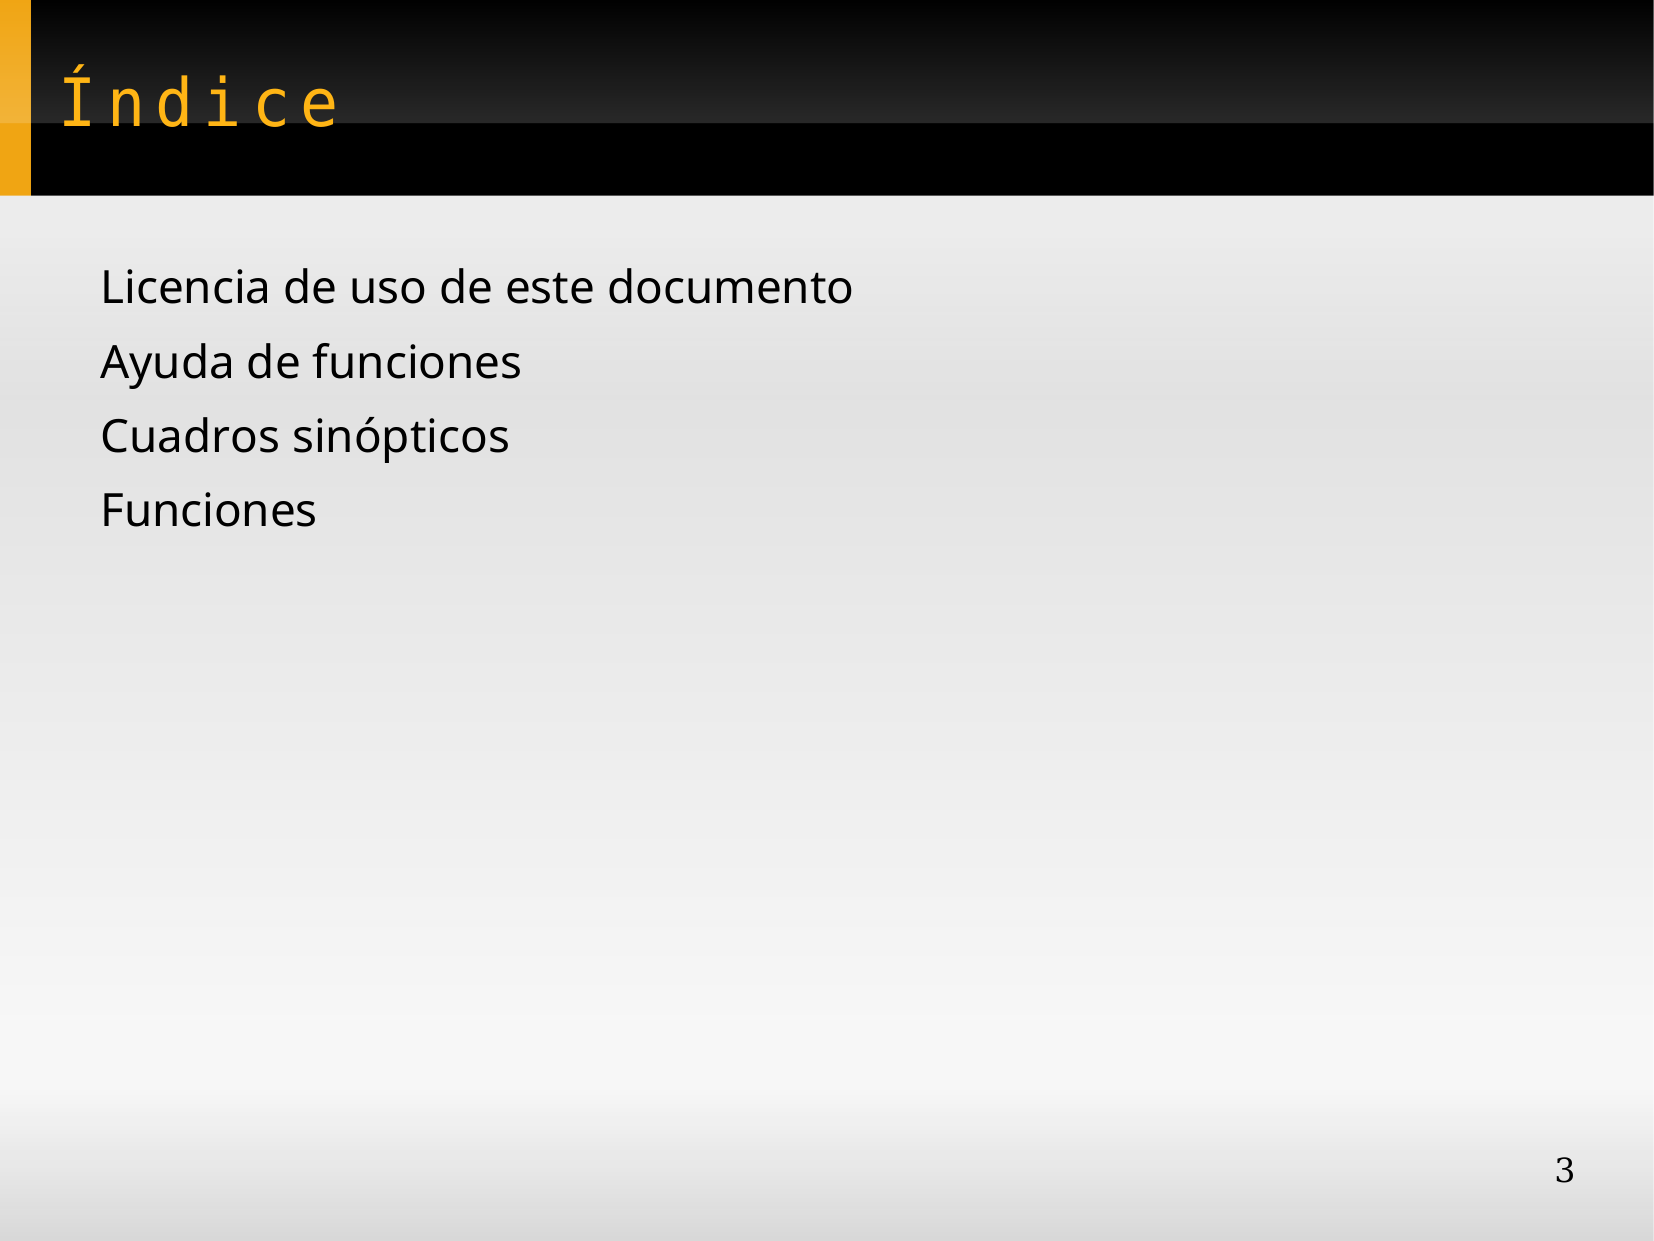

# Índice
Licencia de uso de este documento
Ayuda de funciones
Cuadros sinópticos
Funciones
3